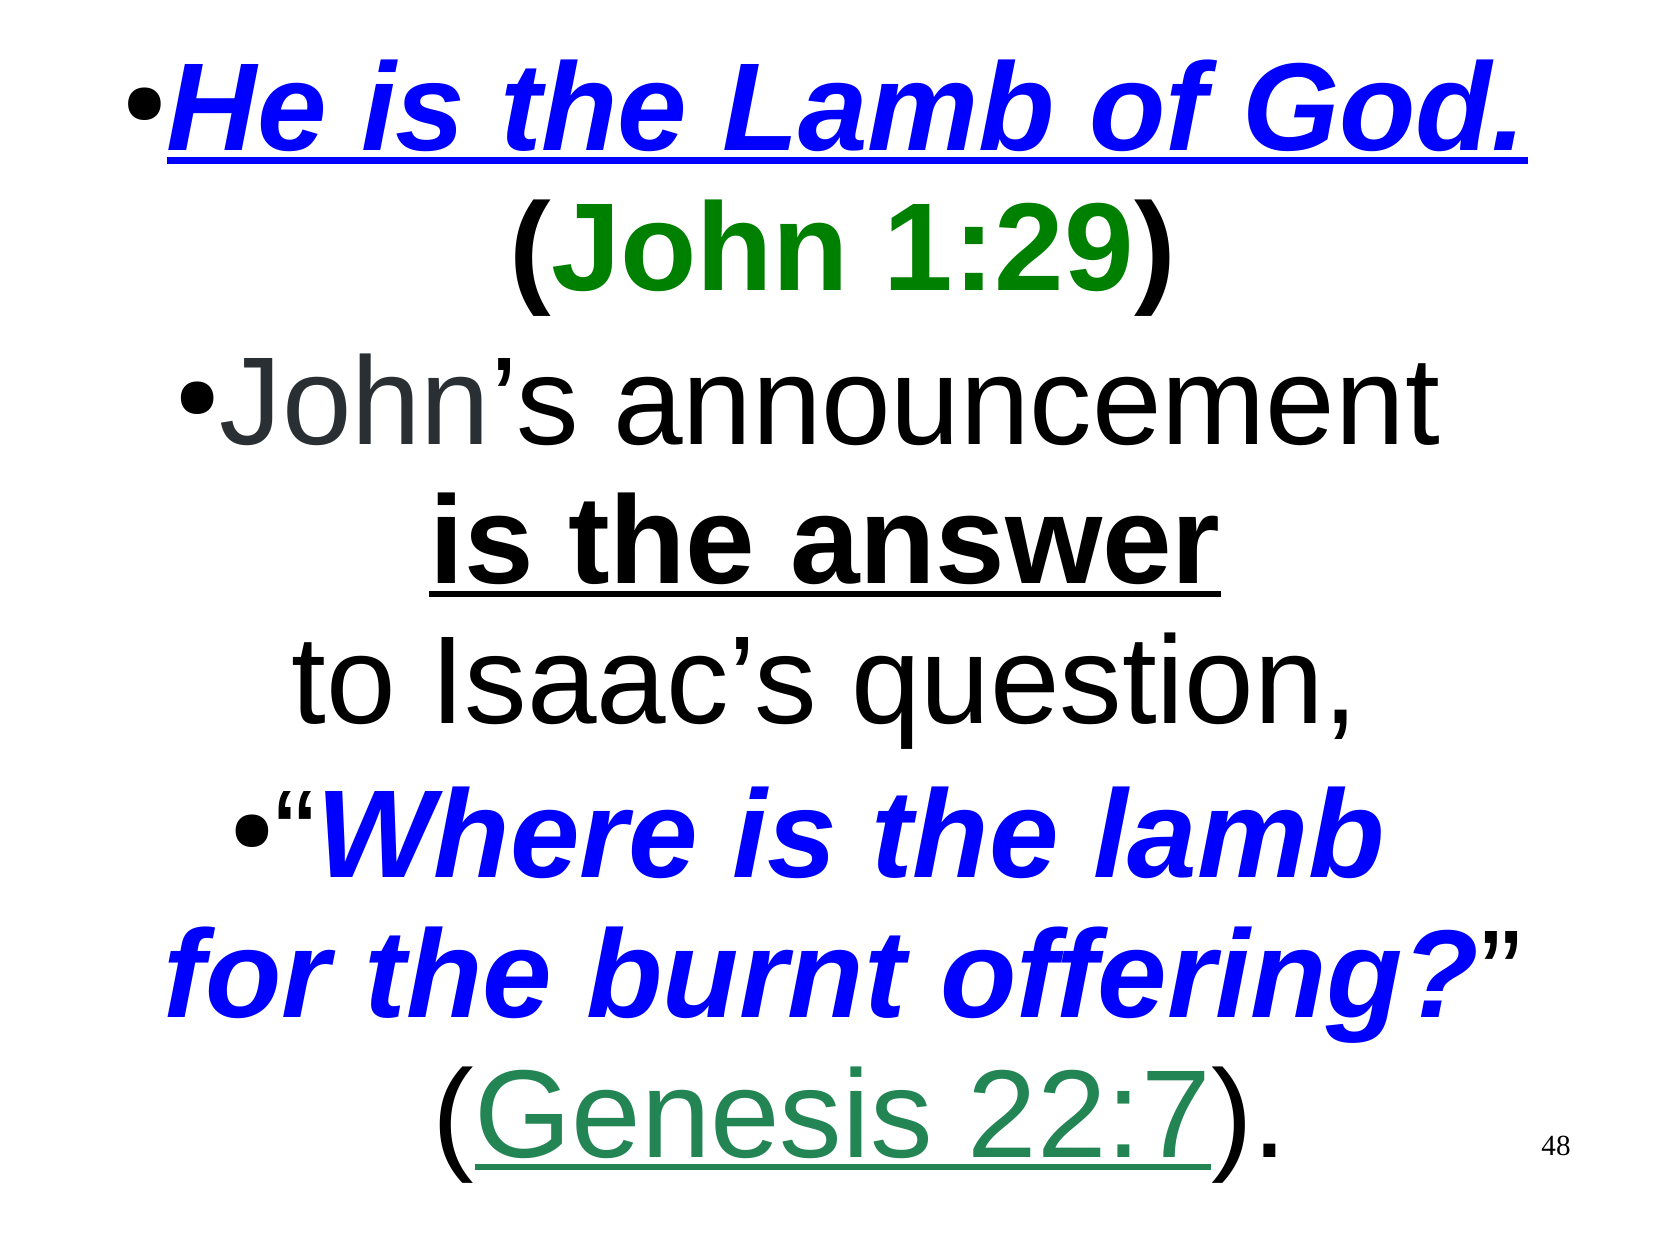

# He is the Lamb of God. (John 1:29)
John’s announcement
is the answer
to Isaac’s question,
“Where is the lamb
for the burnt offering?”
 (Genesis 22:7).
48